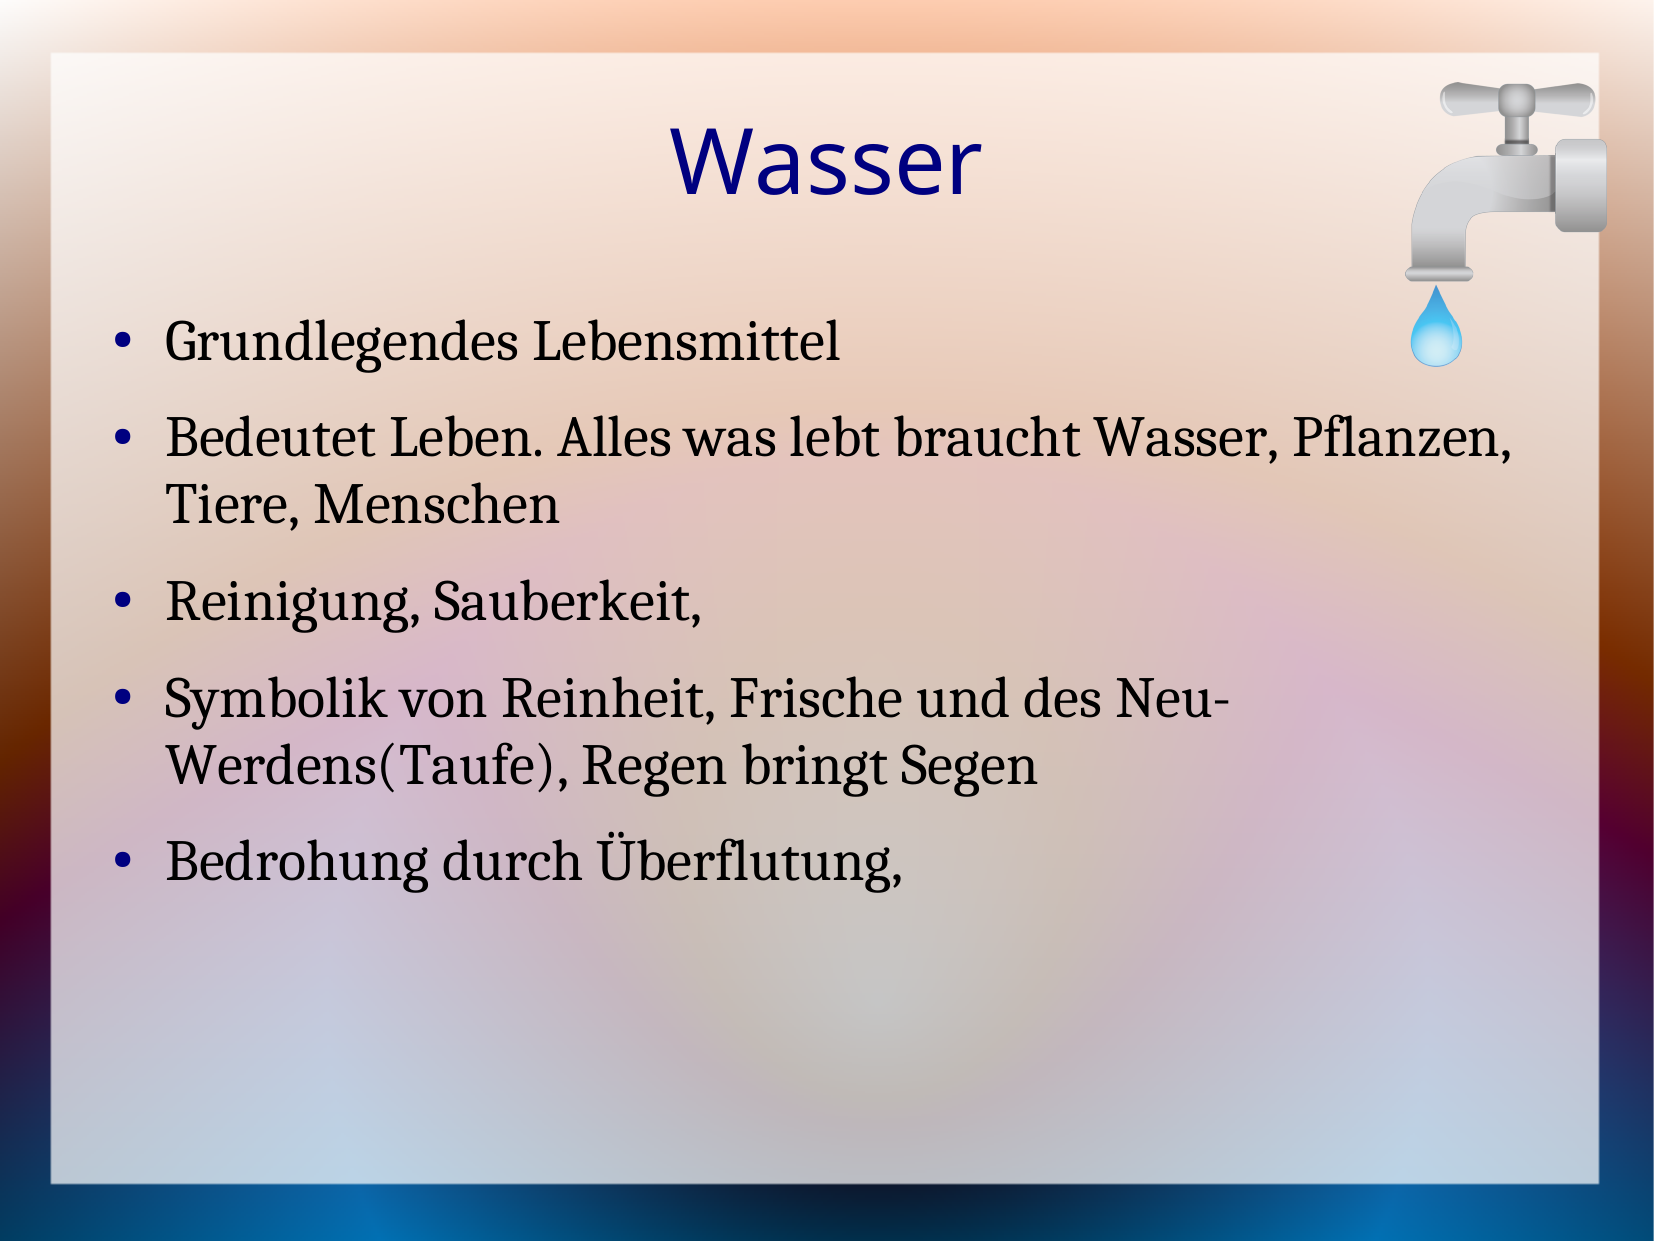

# Wasser
Grundlegendes Lebensmittel
Bedeutet Leben. Alles was lebt braucht Wasser, Pflanzen, Tiere, Menschen
Reinigung, Sauberkeit,
Symbolik von Reinheit, Frische und des Neu-Werdens(Taufe), Regen bringt Segen
Bedrohung durch Überflutung,